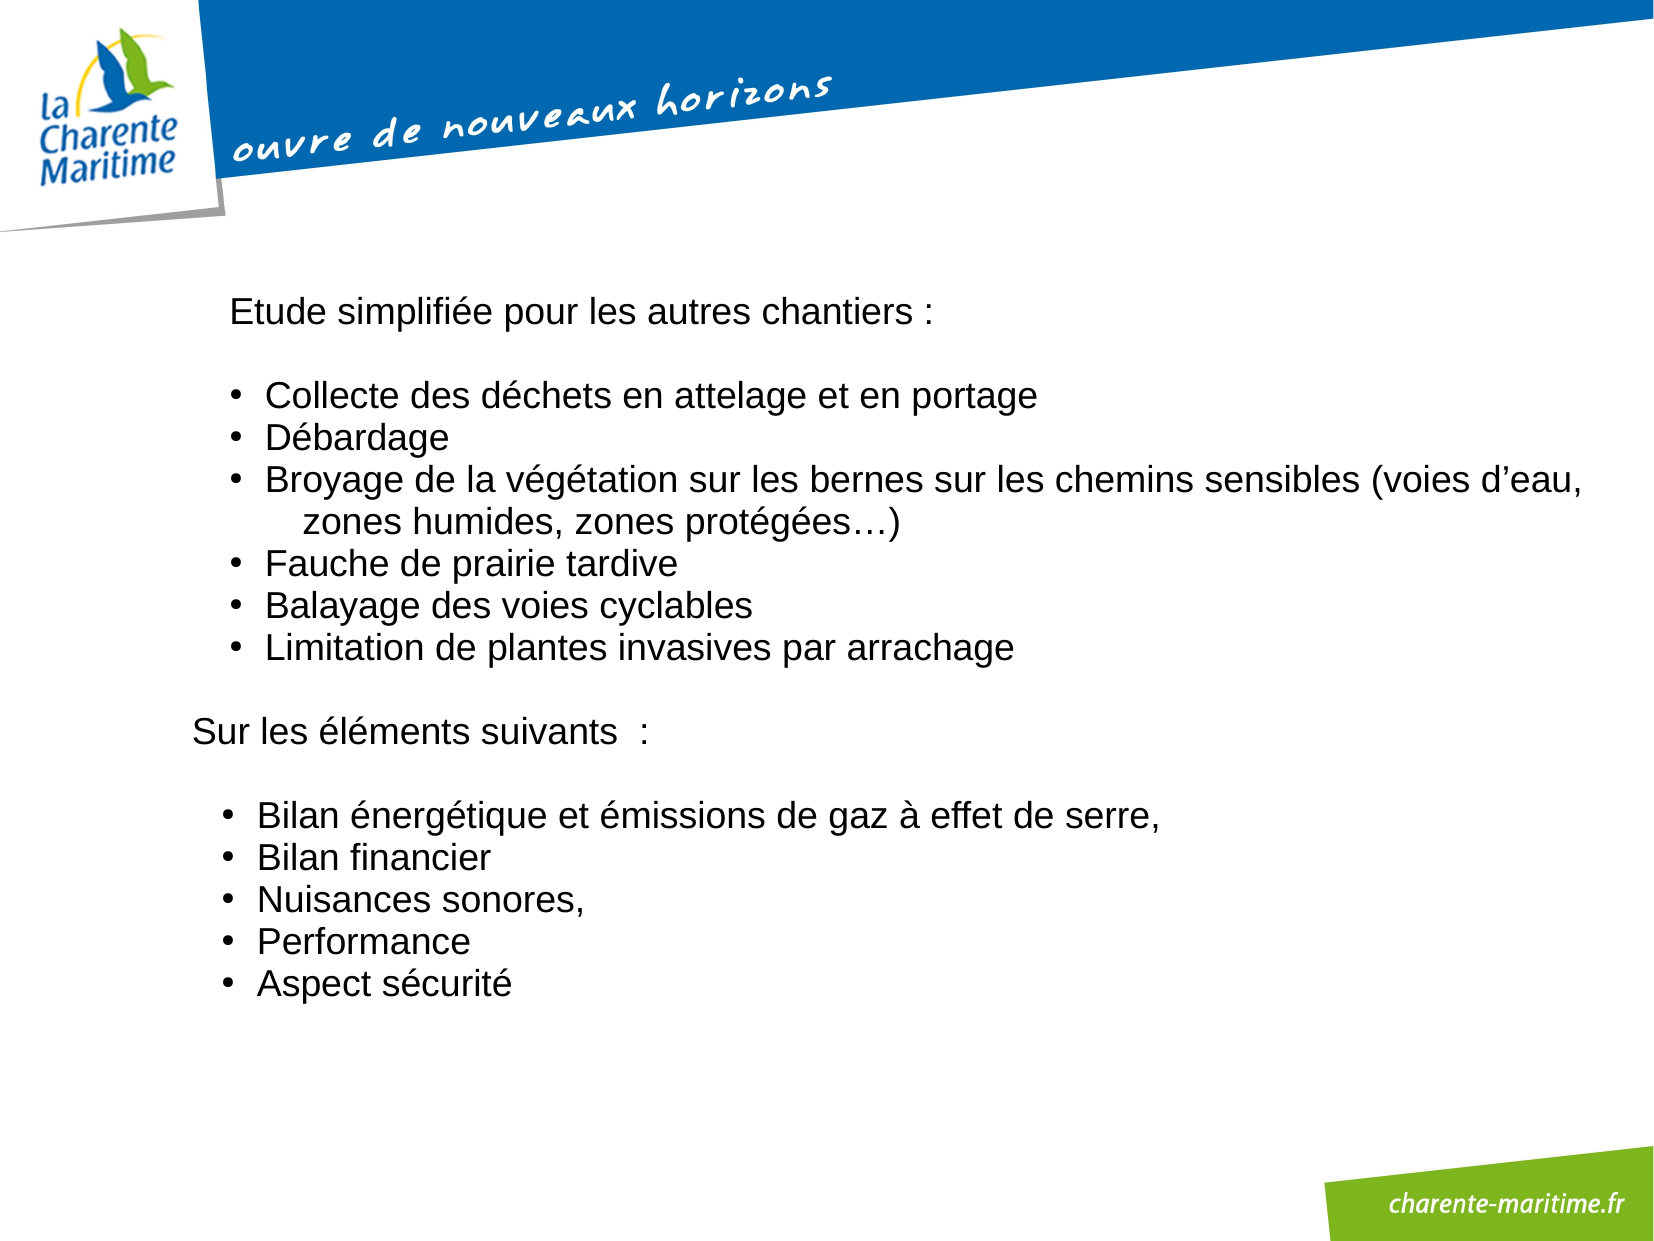

Etude simplifiée pour les autres chantiers :
Collecte des déchets en attelage et en portage
Débardage
Broyage de la végétation sur les bernes sur les chemins sensibles (voies d’eau, zones humides, zones protégées…)
Fauche de prairie tardive
Balayage des voies cyclables
Limitation de plantes invasives par arrachage
Sur les éléments suivants  :
Bilan énergétique et émissions de gaz à effet de serre,
Bilan financier
Nuisances sonores,
Performance
Aspect sécurité
5